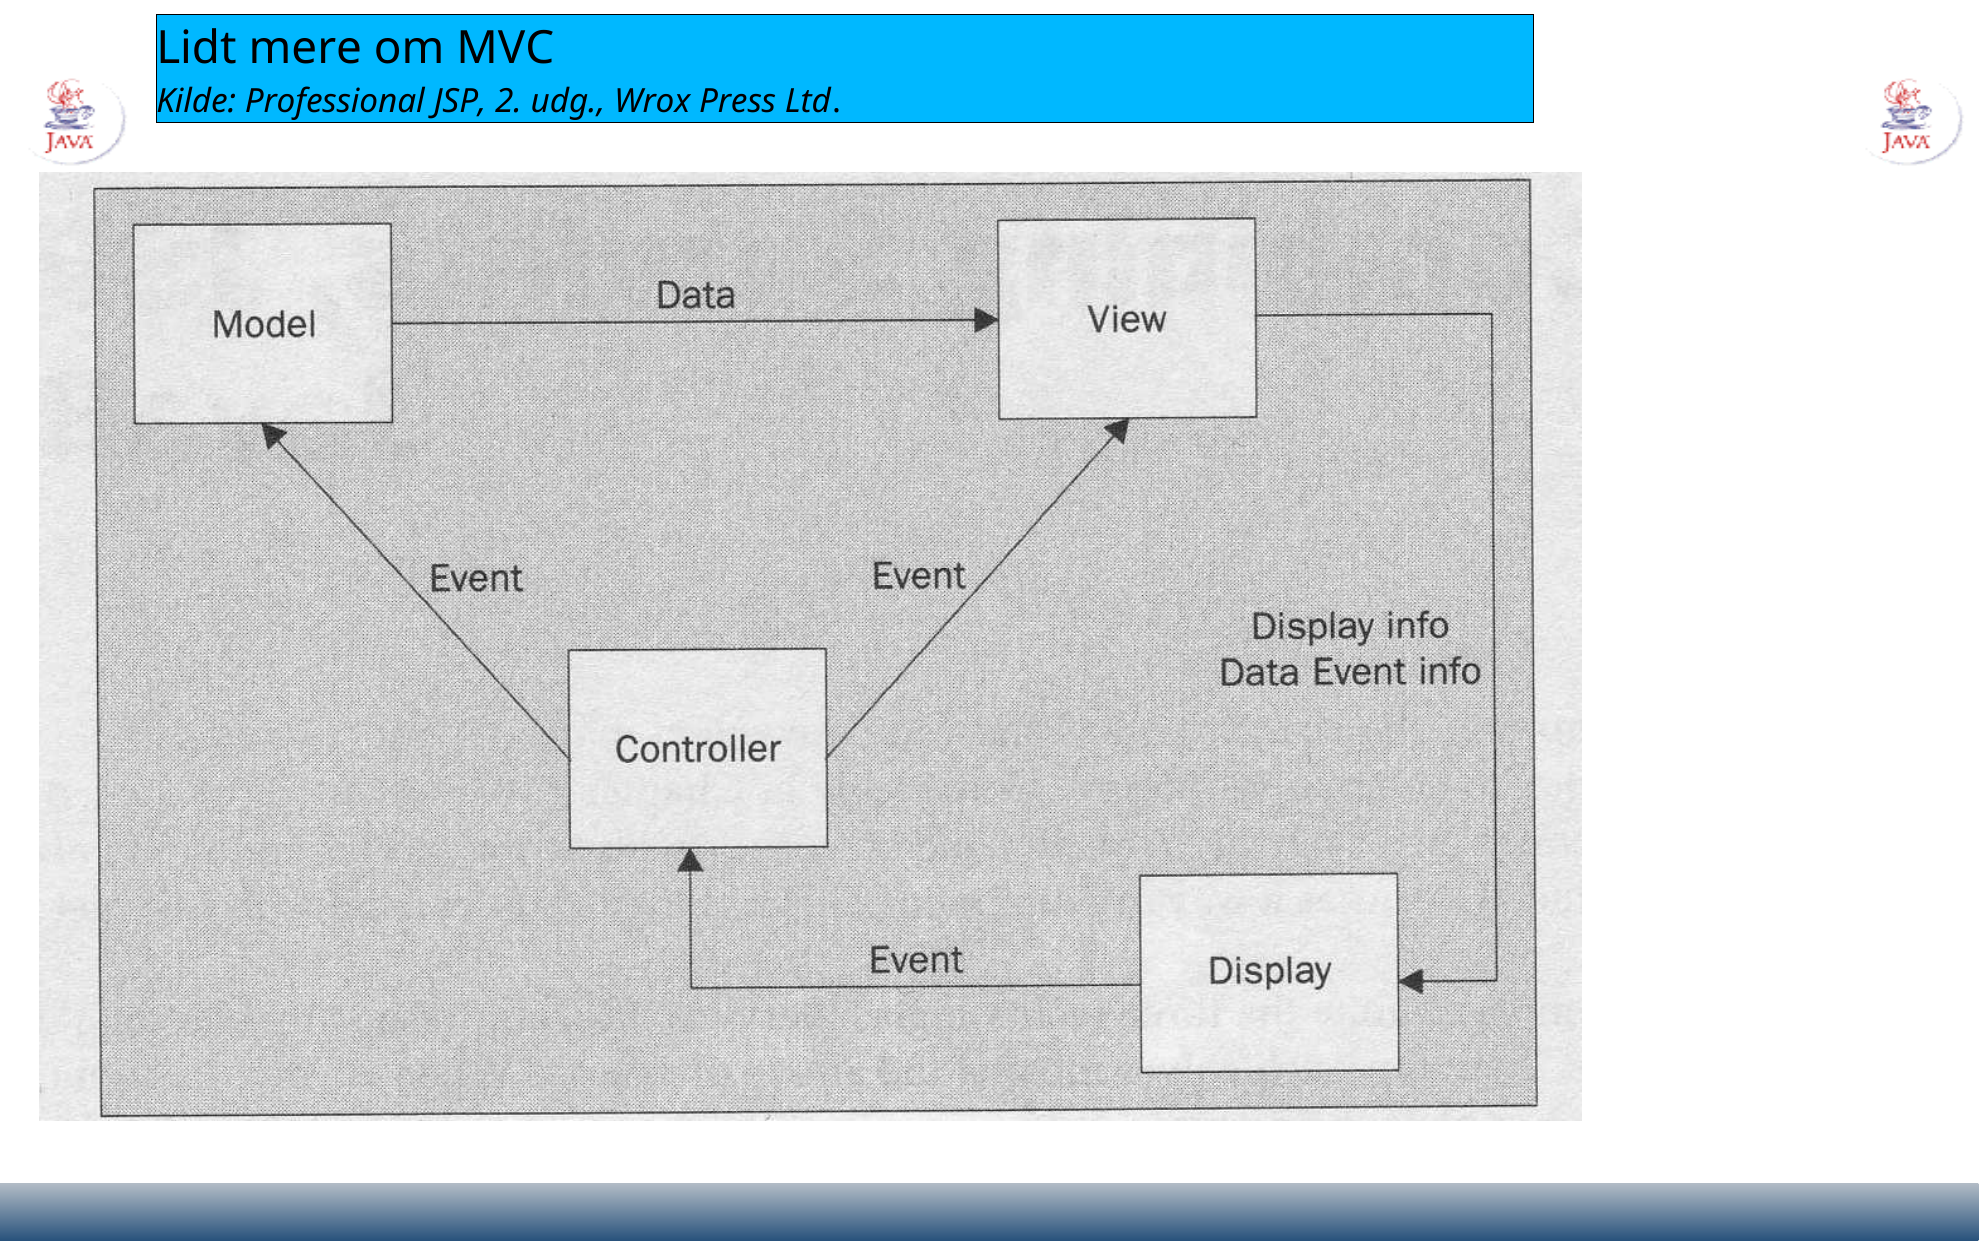

Lidt mere om MVC
Kilde: Professional JSP, 2. udg., Wrox Press Ltd.